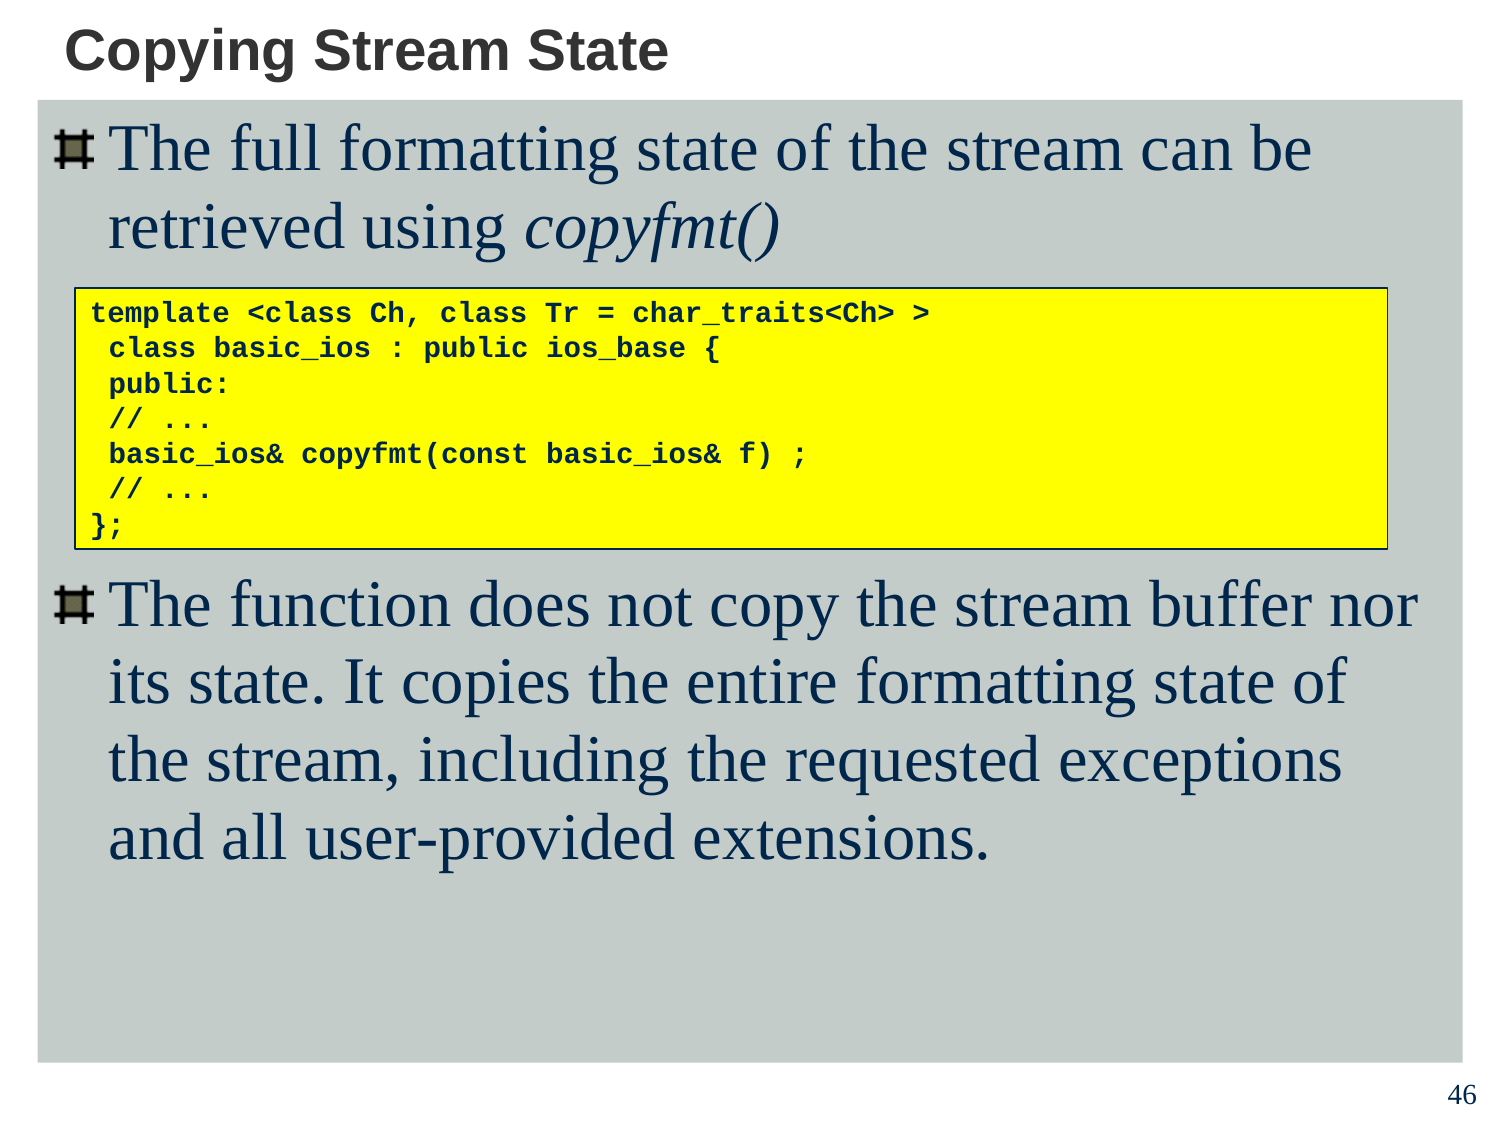

# Copying Stream State
The full formatting state of the stream can be retrieved using copyfmt()
The function does not copy the stream buffer nor its state. It copies the entire formatting state of the stream, including the requested exceptions and all user-provided extensions.
template <class Ch, class Tr = char_traits<Ch> >
	class basic_ios : public ios_base {
	public:
	// ...
	basic_ios& copyfmt(const basic_ios& f) ;
	// ...
};